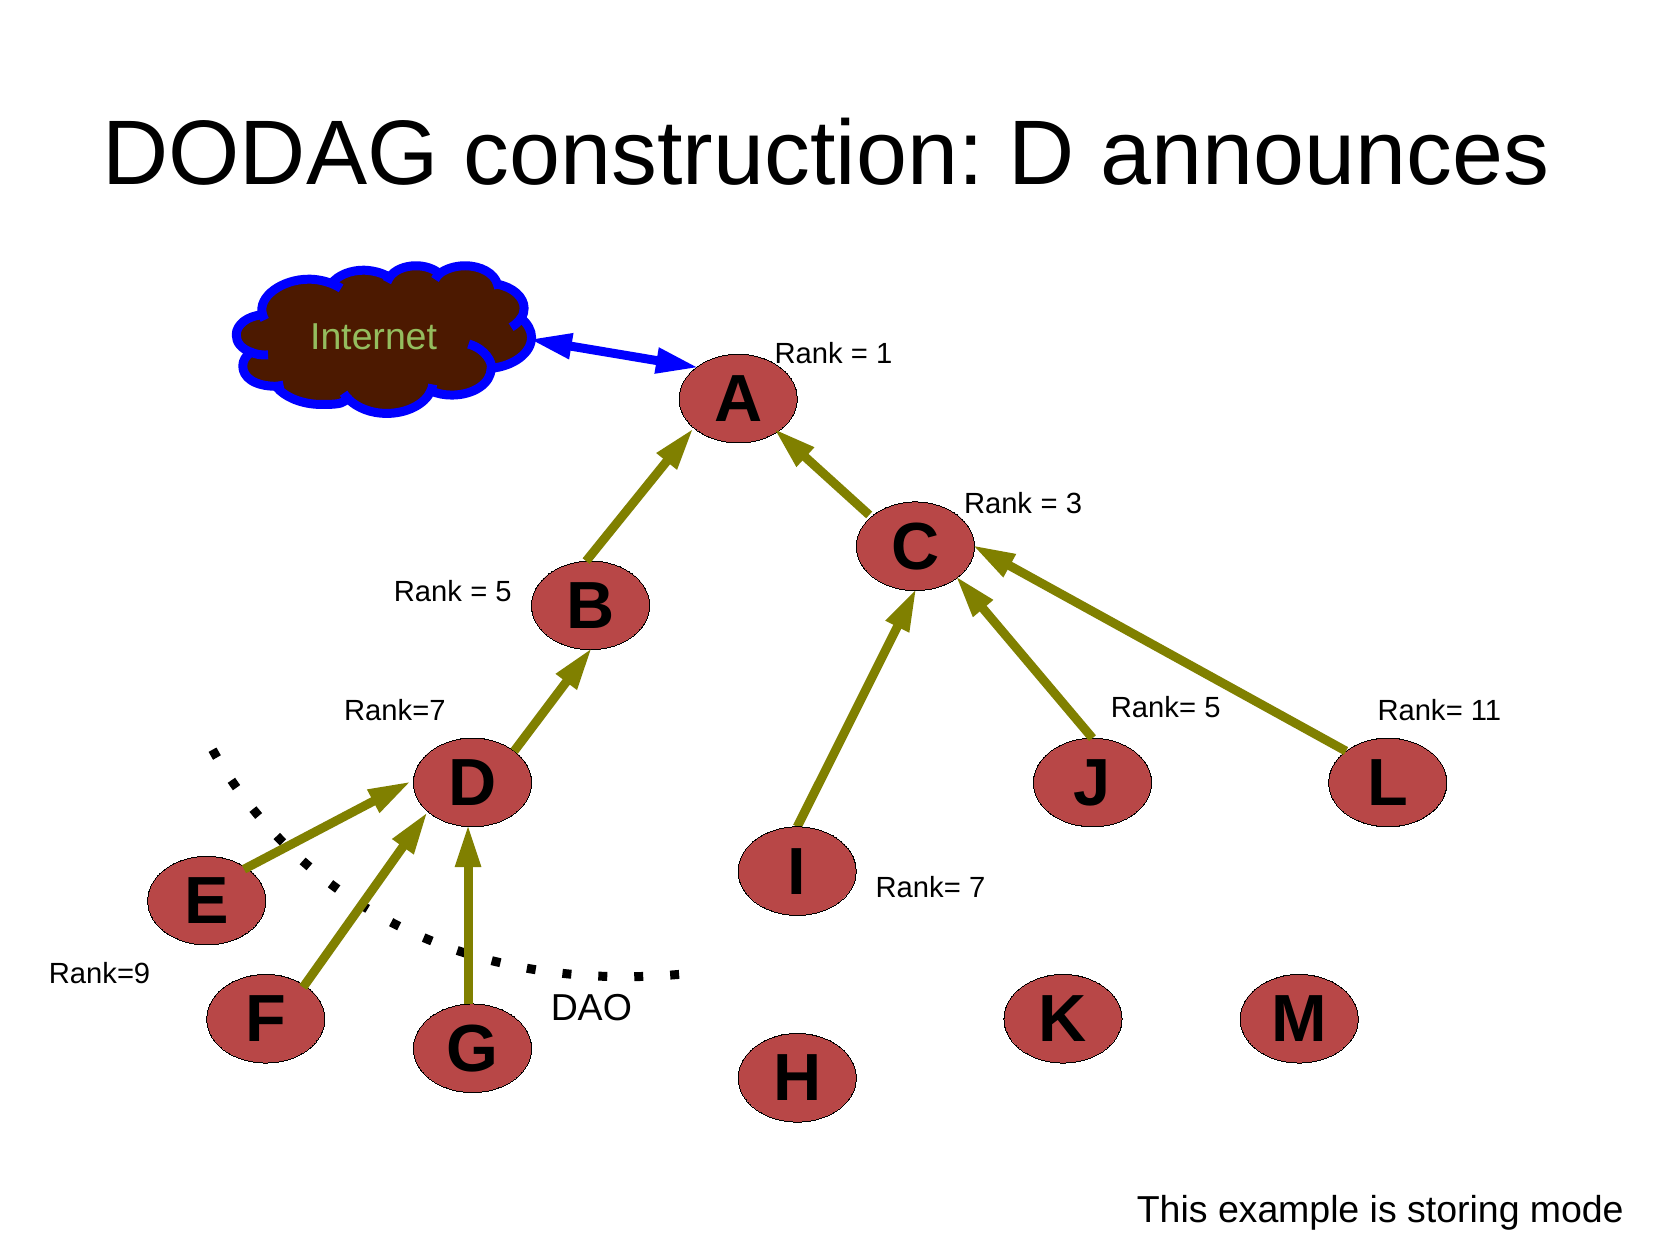

# DODAG construction: D announces
Internet
Rank = 1
A
Rank = 3
C
B
Rank = 5
Rank= 5
Rank=7
Rank= 11
D
L
DAO
J
A
Rank=9
I
E
Rank= 7
F
K
M
G
H
This example is storing mode